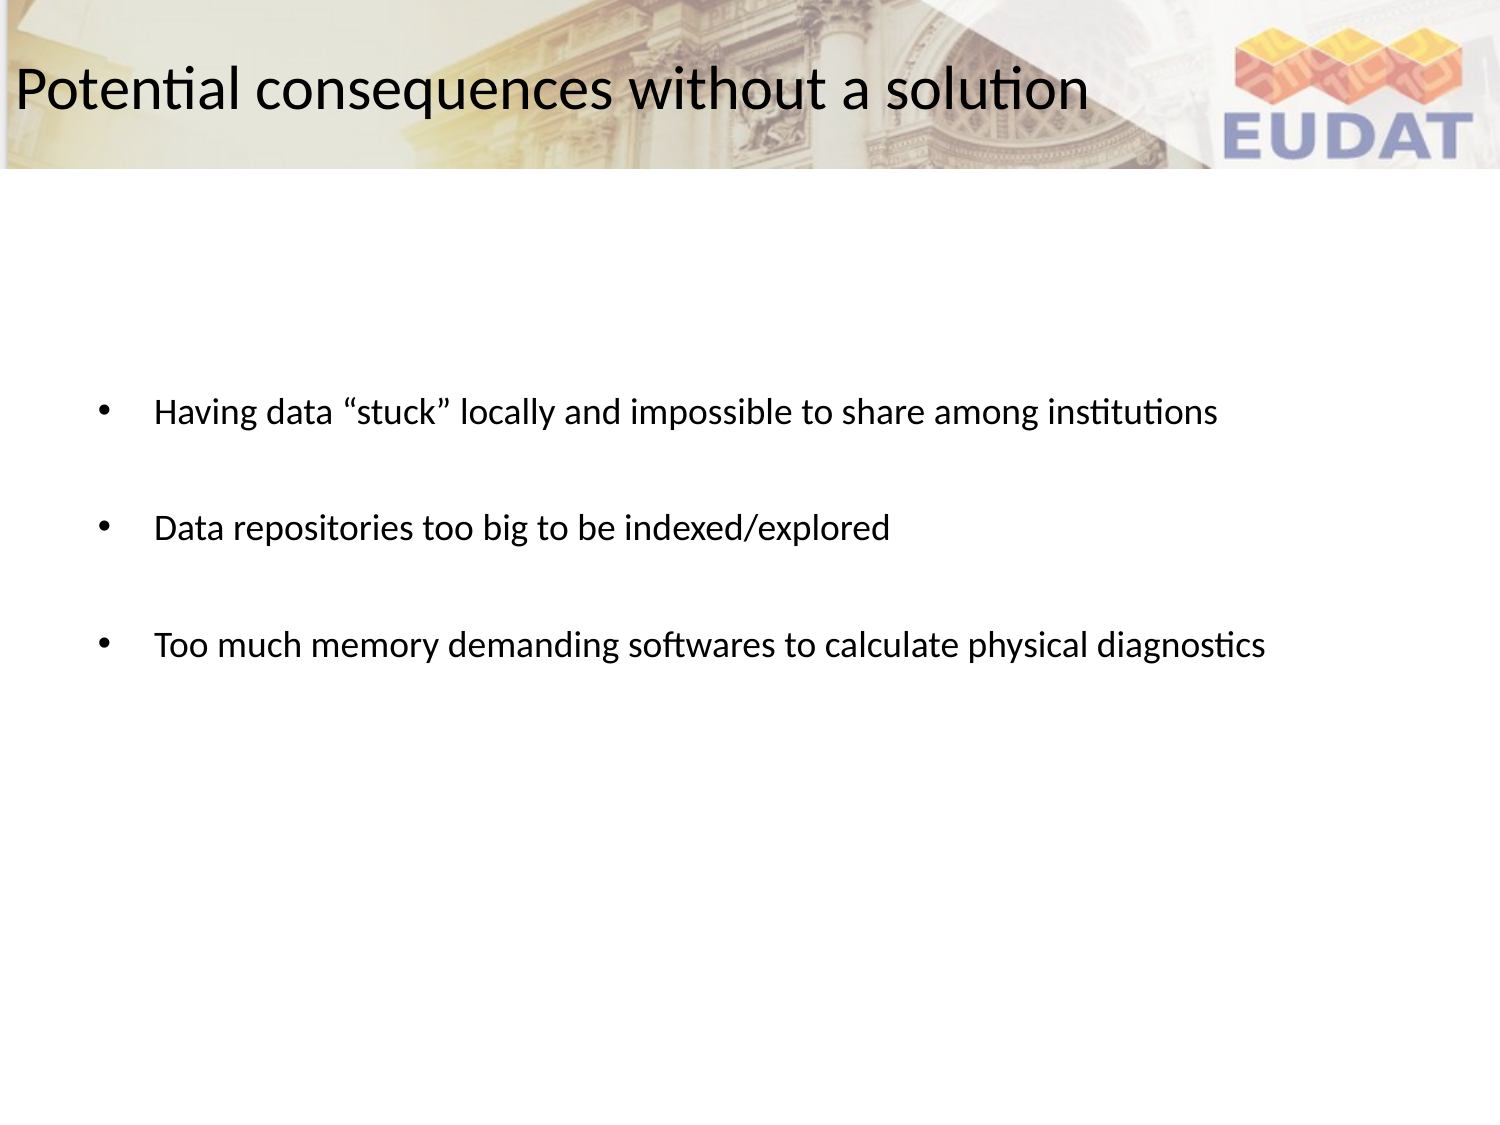

Potential consequences without a solution
# Having data “stuck” locally and impossible to share among institutions
Data repositories too big to be indexed/explored
Too much memory demanding softwares to calculate physical diagnostics